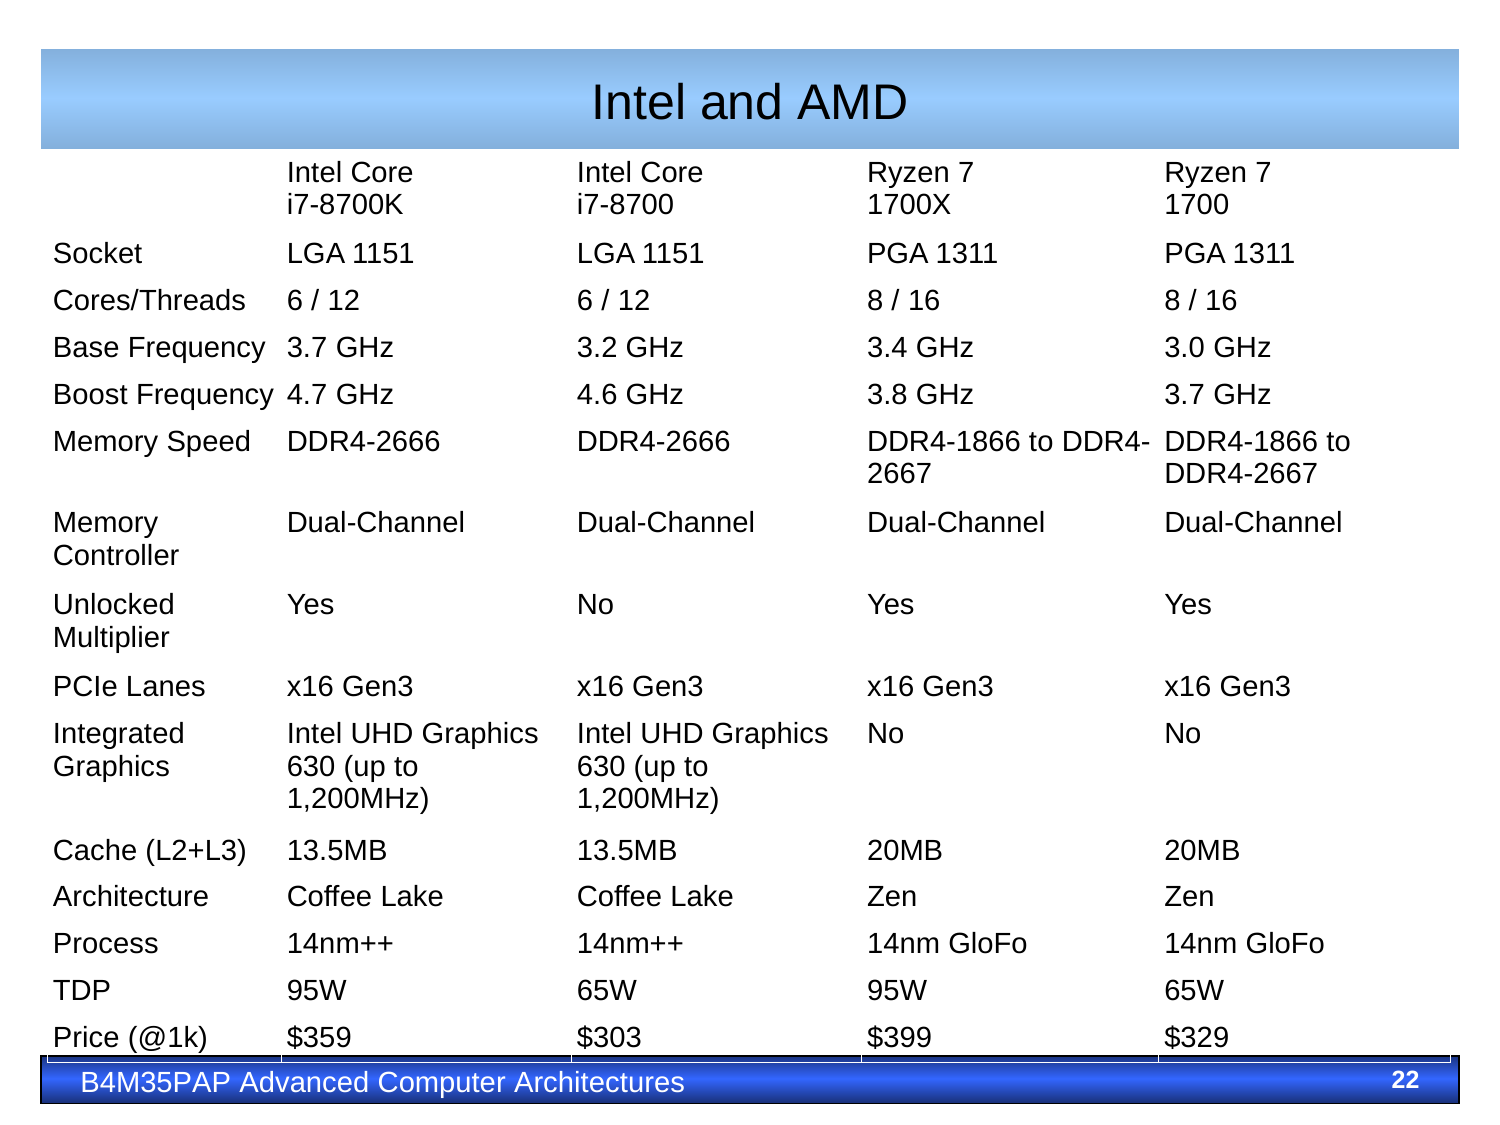

# Intel and AMD
| | Intel Core i7-8700K | Intel Core i7-8700 | Ryzen 7 1700X | Ryzen 7 1700 |
| --- | --- | --- | --- | --- |
| Socket | LGA 1151 | LGA 1151 | PGA 1311 | PGA 1311 |
| Cores/Threads | 6 / 12 | 6 / 12 | 8 / 16 | 8 / 16 |
| Base Frequency | 3.7 GHz | 3.2 GHz | 3.4 GHz | 3.0 GHz |
| Boost Frequency | 4.7 GHz | 4.6 GHz | 3.8 GHz | 3.7 GHz |
| Memory Speed | DDR4-2666 | DDR4-2666 | DDR4-1866 to DDR4-2667 | DDR4-1866 to DDR4-2667 |
| Memory Controller | Dual-Channel | Dual-Channel | Dual-Channel | Dual-Channel |
| Unlocked Multiplier | Yes | No | Yes | Yes |
| PCIe Lanes | x16 Gen3 | x16 Gen3 | x16 Gen3 | x16 Gen3 |
| Integrated Graphics | Intel UHD Graphics 630 (up to 1,200MHz) | Intel UHD Graphics 630 (up to 1,200MHz) | No | No |
| Cache (L2+L3) | 13.5MB | 13.5MB | 20MB | 20MB |
| Architecture | Coffee Lake | Coffee Lake | Zen | Zen |
| Process | 14nm++ | 14nm++ | 14nm GloFo | 14nm GloFo |
| TDP | 95W | 65W | 95W | 65W |
| Price (@1k) | $359 | $303 | $399 | $329 |